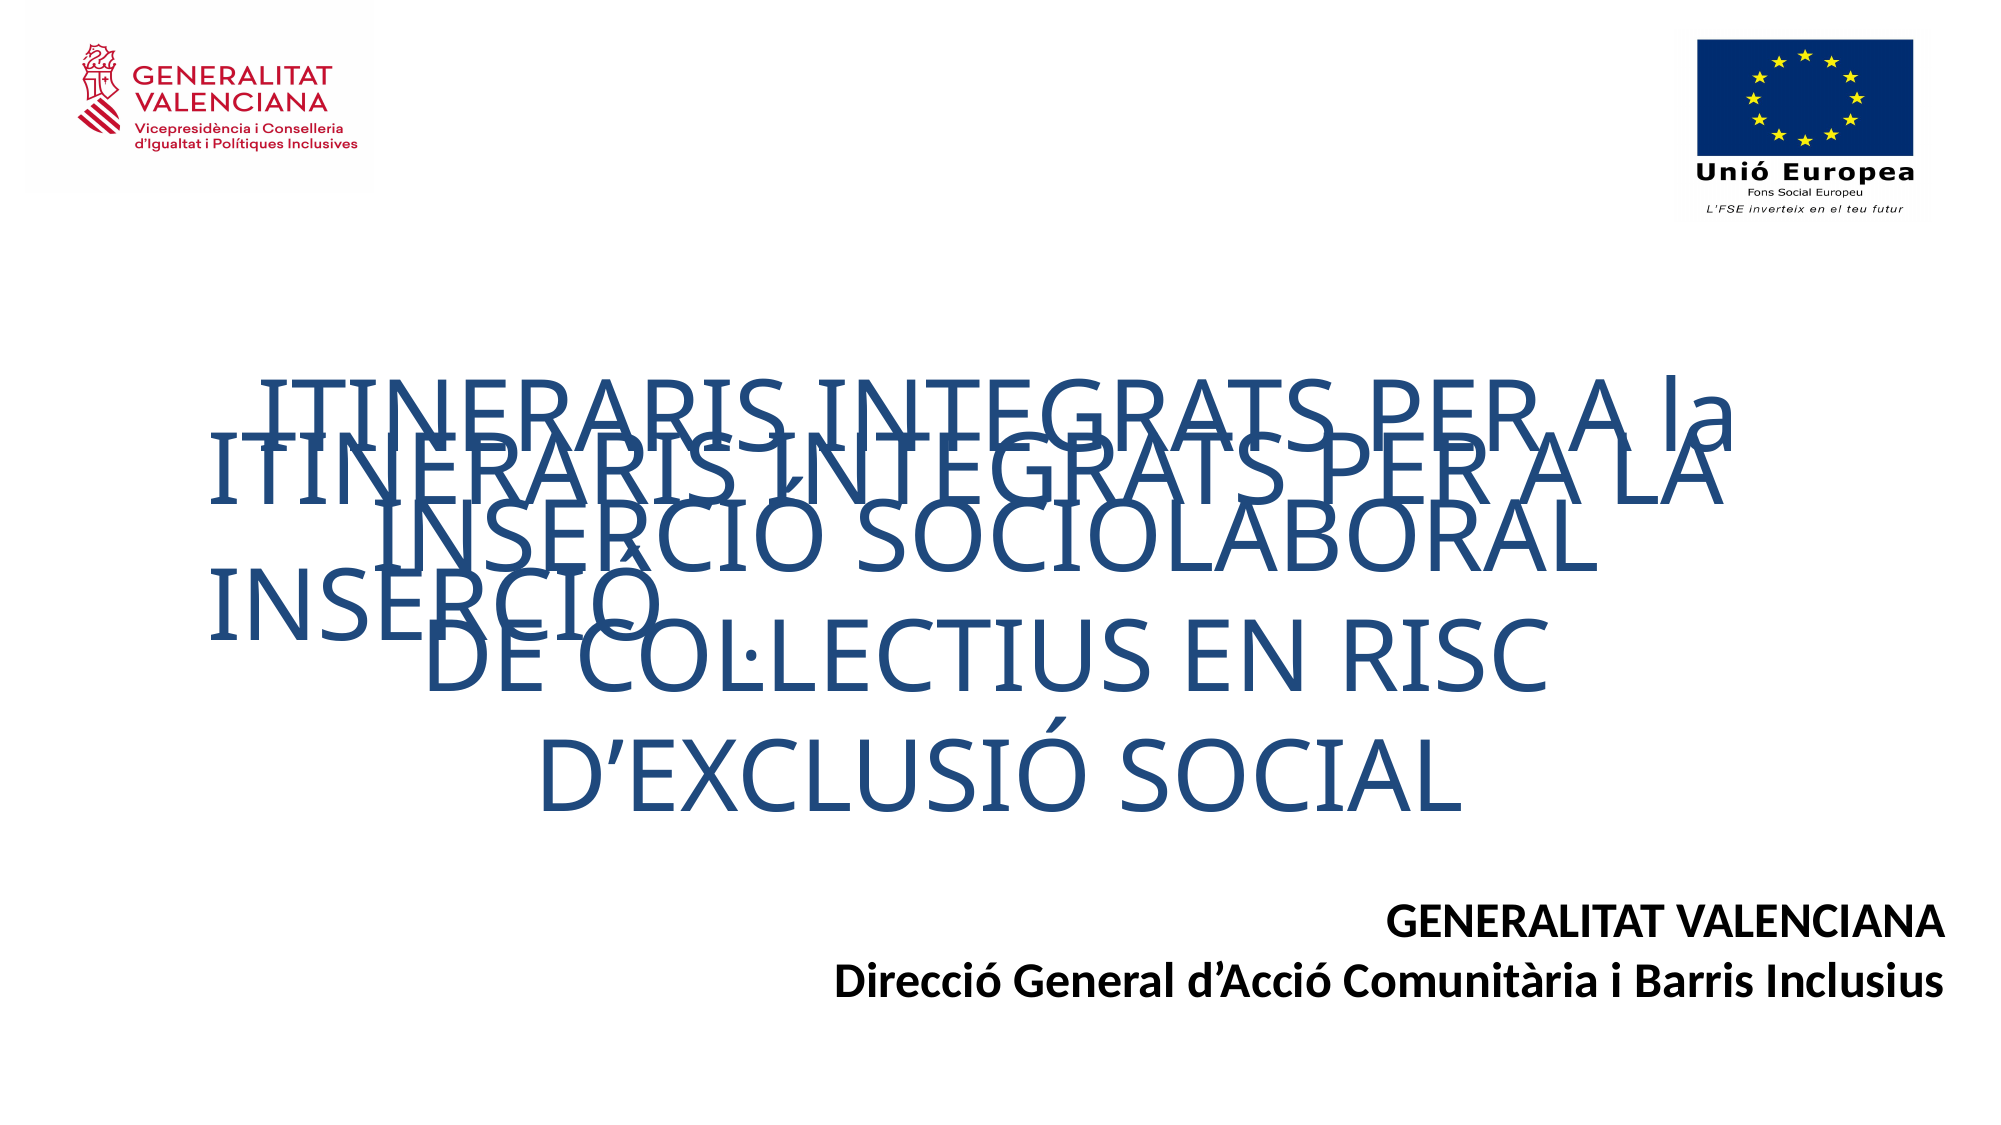

ITINERARIS INTEGRATS PER A la INSERCIÓ SOCIOLABORAL
DE COL·LECTIUS EN RISC
D’EXCLUSIÓ SOCIAL
ITINERARIS INTEGRATS PER A LA INSERCIÓ
GENERALITAT VALENCIANA
Direcció General d’Acció Comunitària i Barris Inclusius